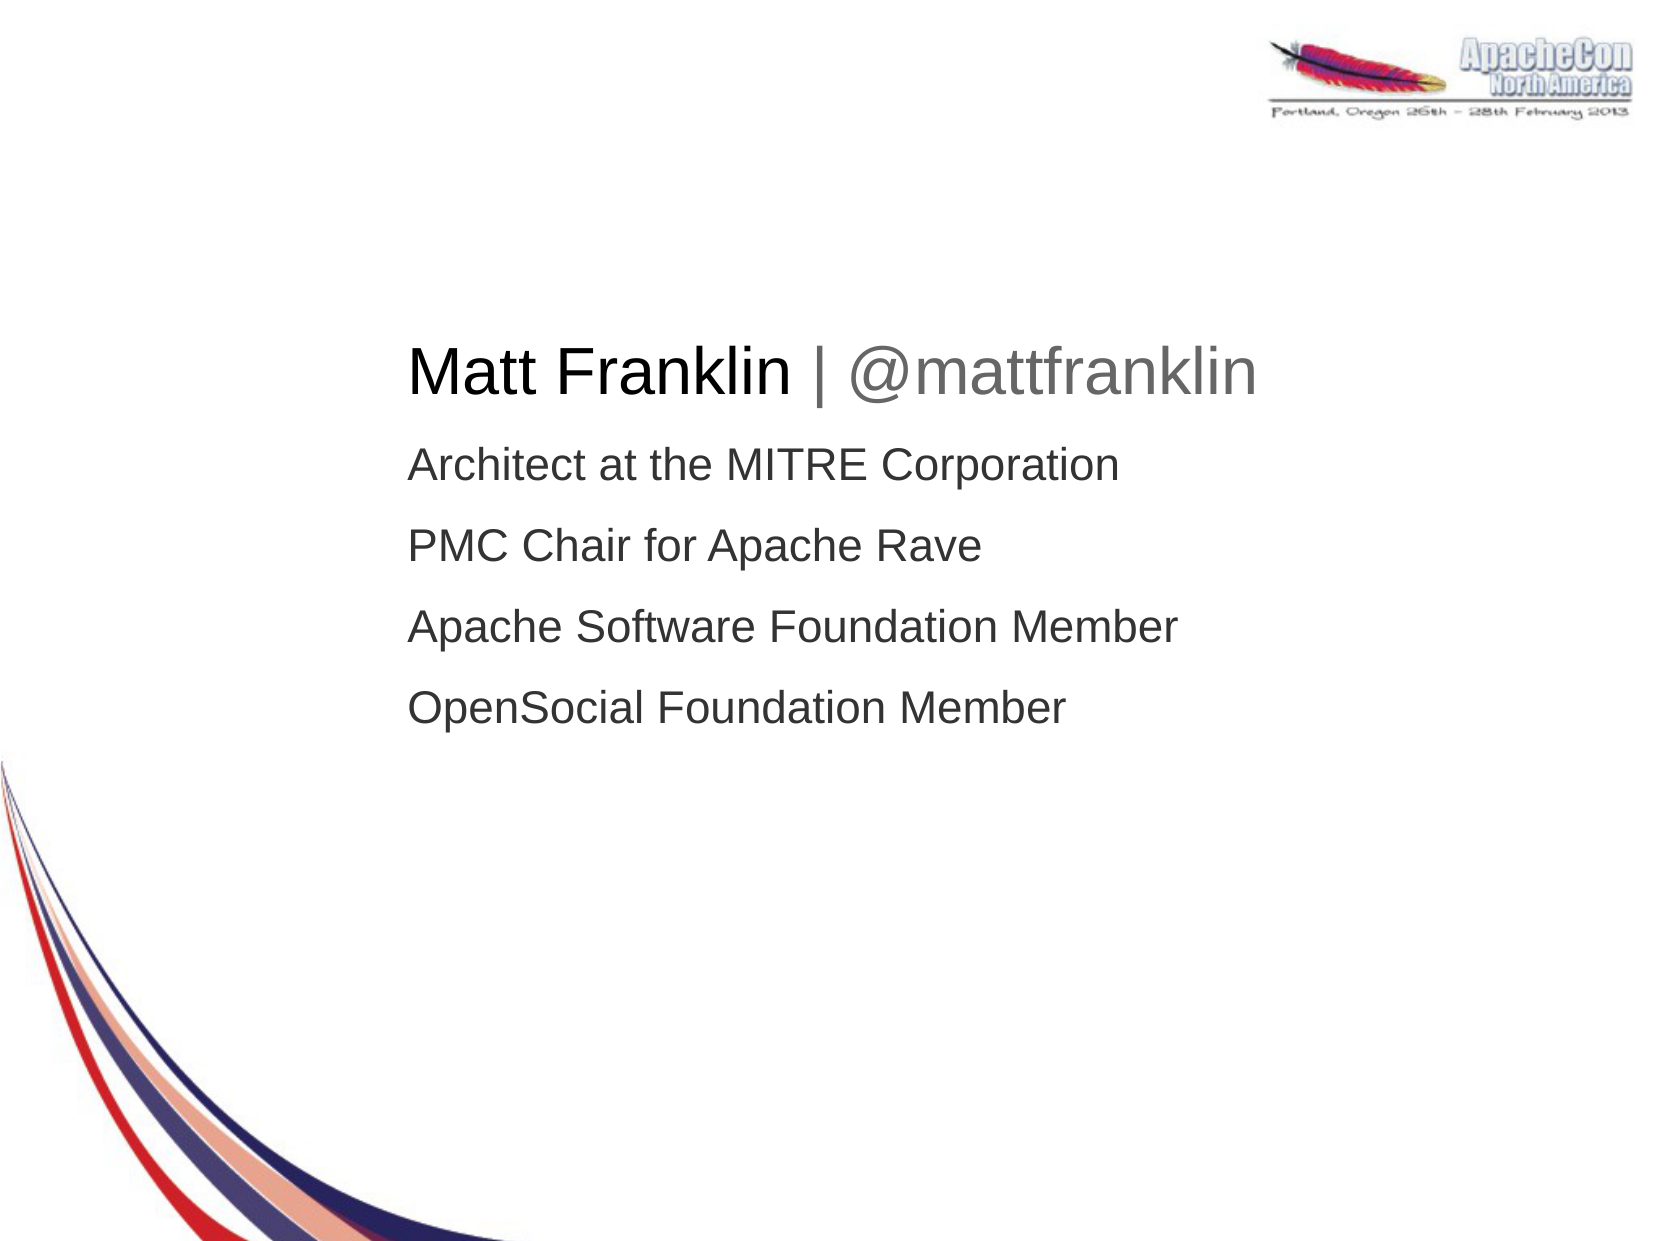

# Matt Franklin | @mattfranklin
Architect at the MITRE Corporation
PMC Chair for Apache Rave
Apache Software Foundation Member
OpenSocial Foundation Member